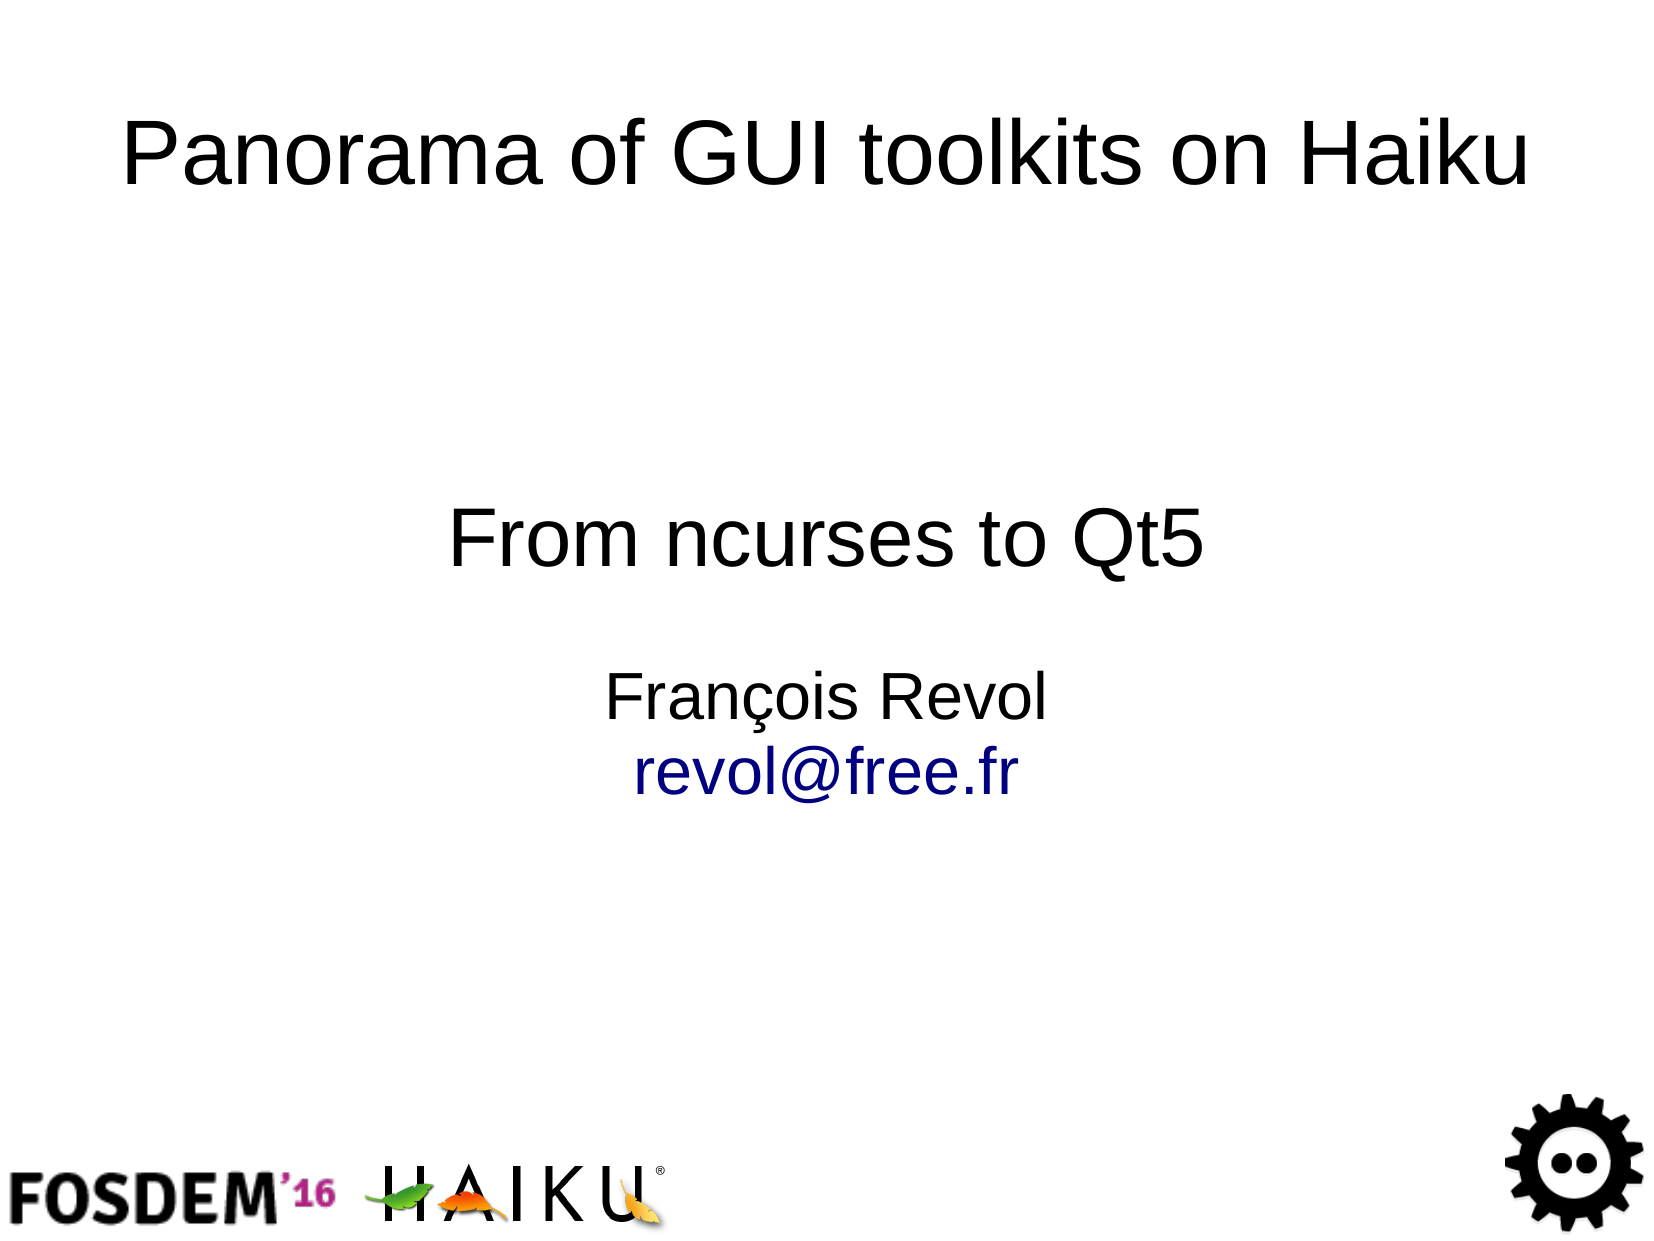

# Panorama of GUI toolkits on Haiku
From ncurses to Qt5
François Revol
revol@free.fr